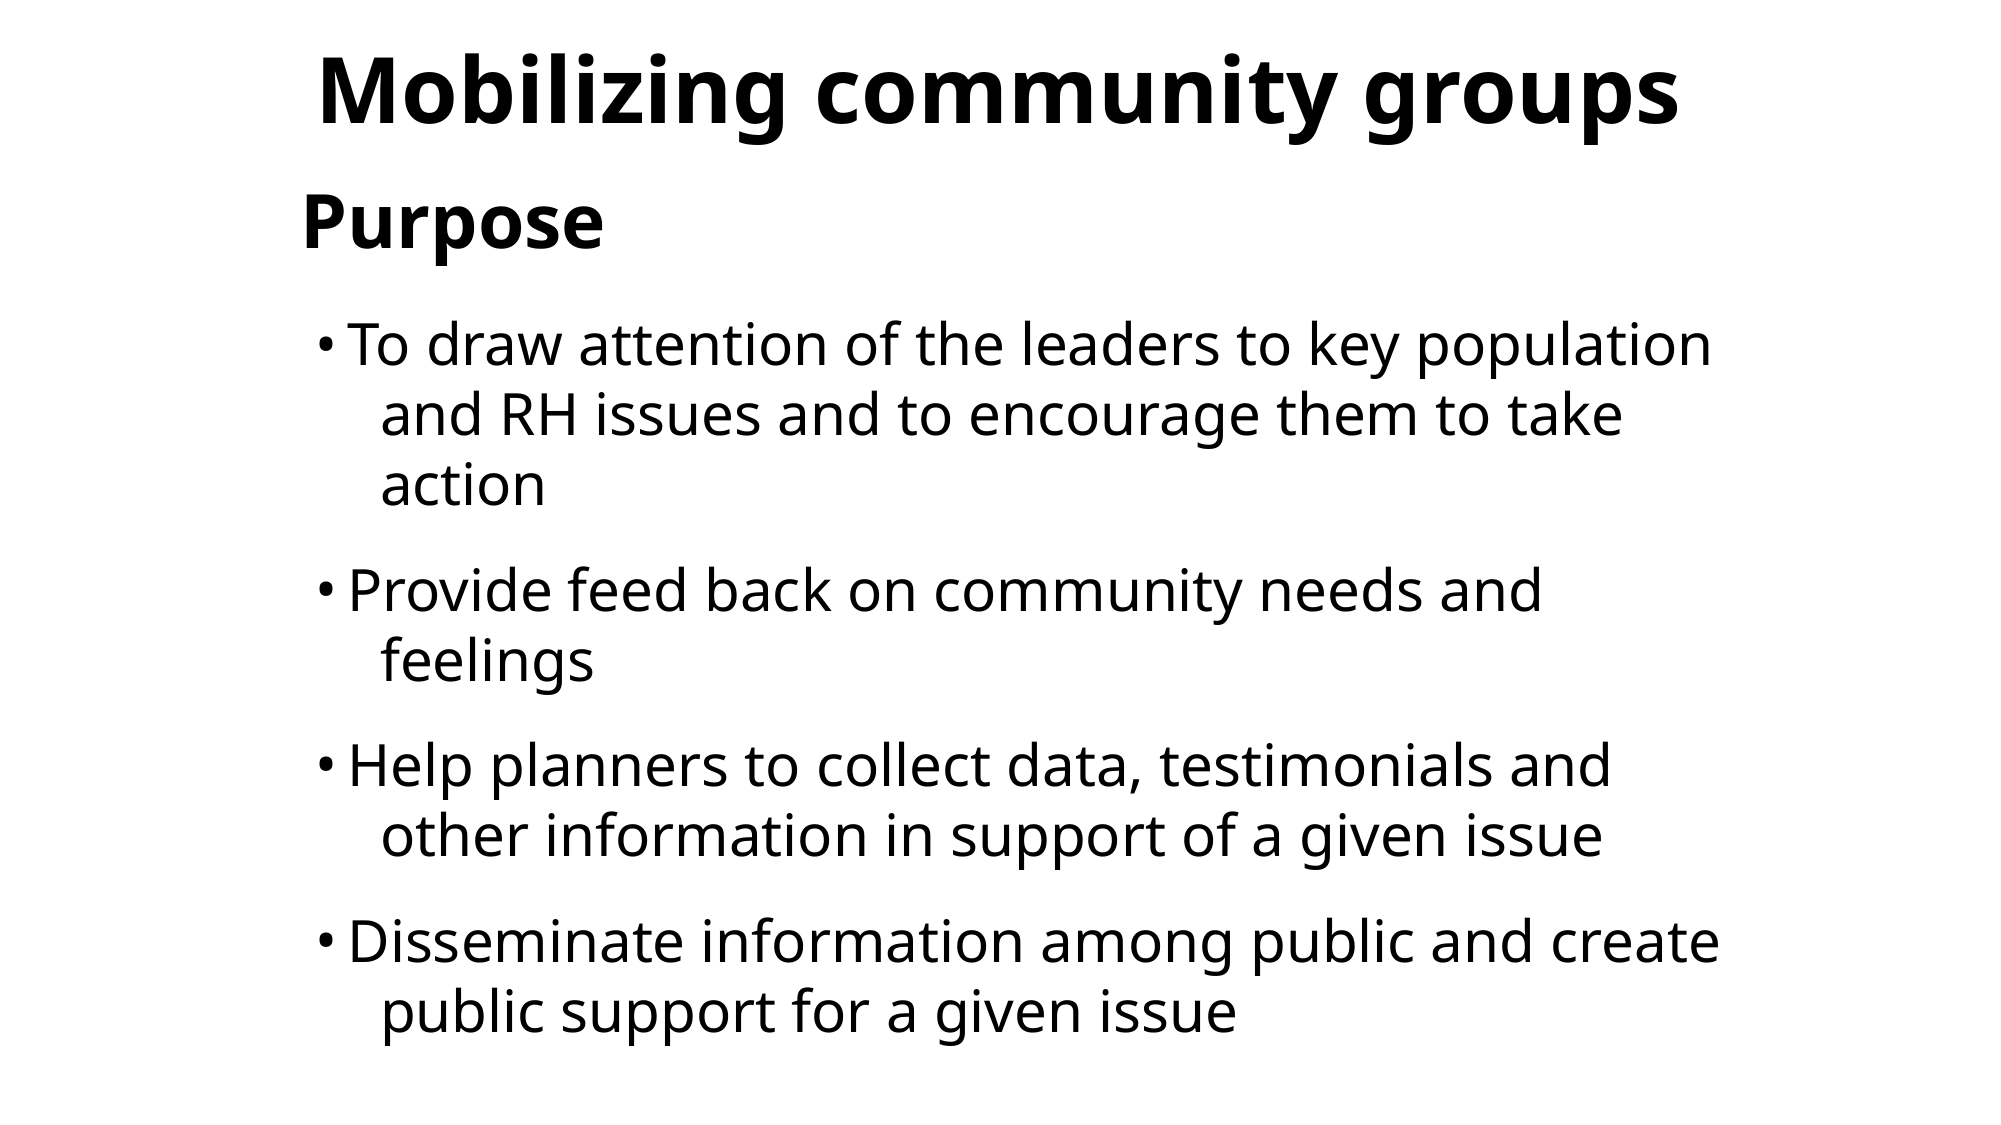

# Mobilizing community groups
Purpose
To draw attention of the leaders to key population and RH issues and to encourage them to take action
Provide feed back on community needs and feelings
Help planners to collect data, testimonials and other information in support of a given issue
Disseminate information among public and create public support for a given issue